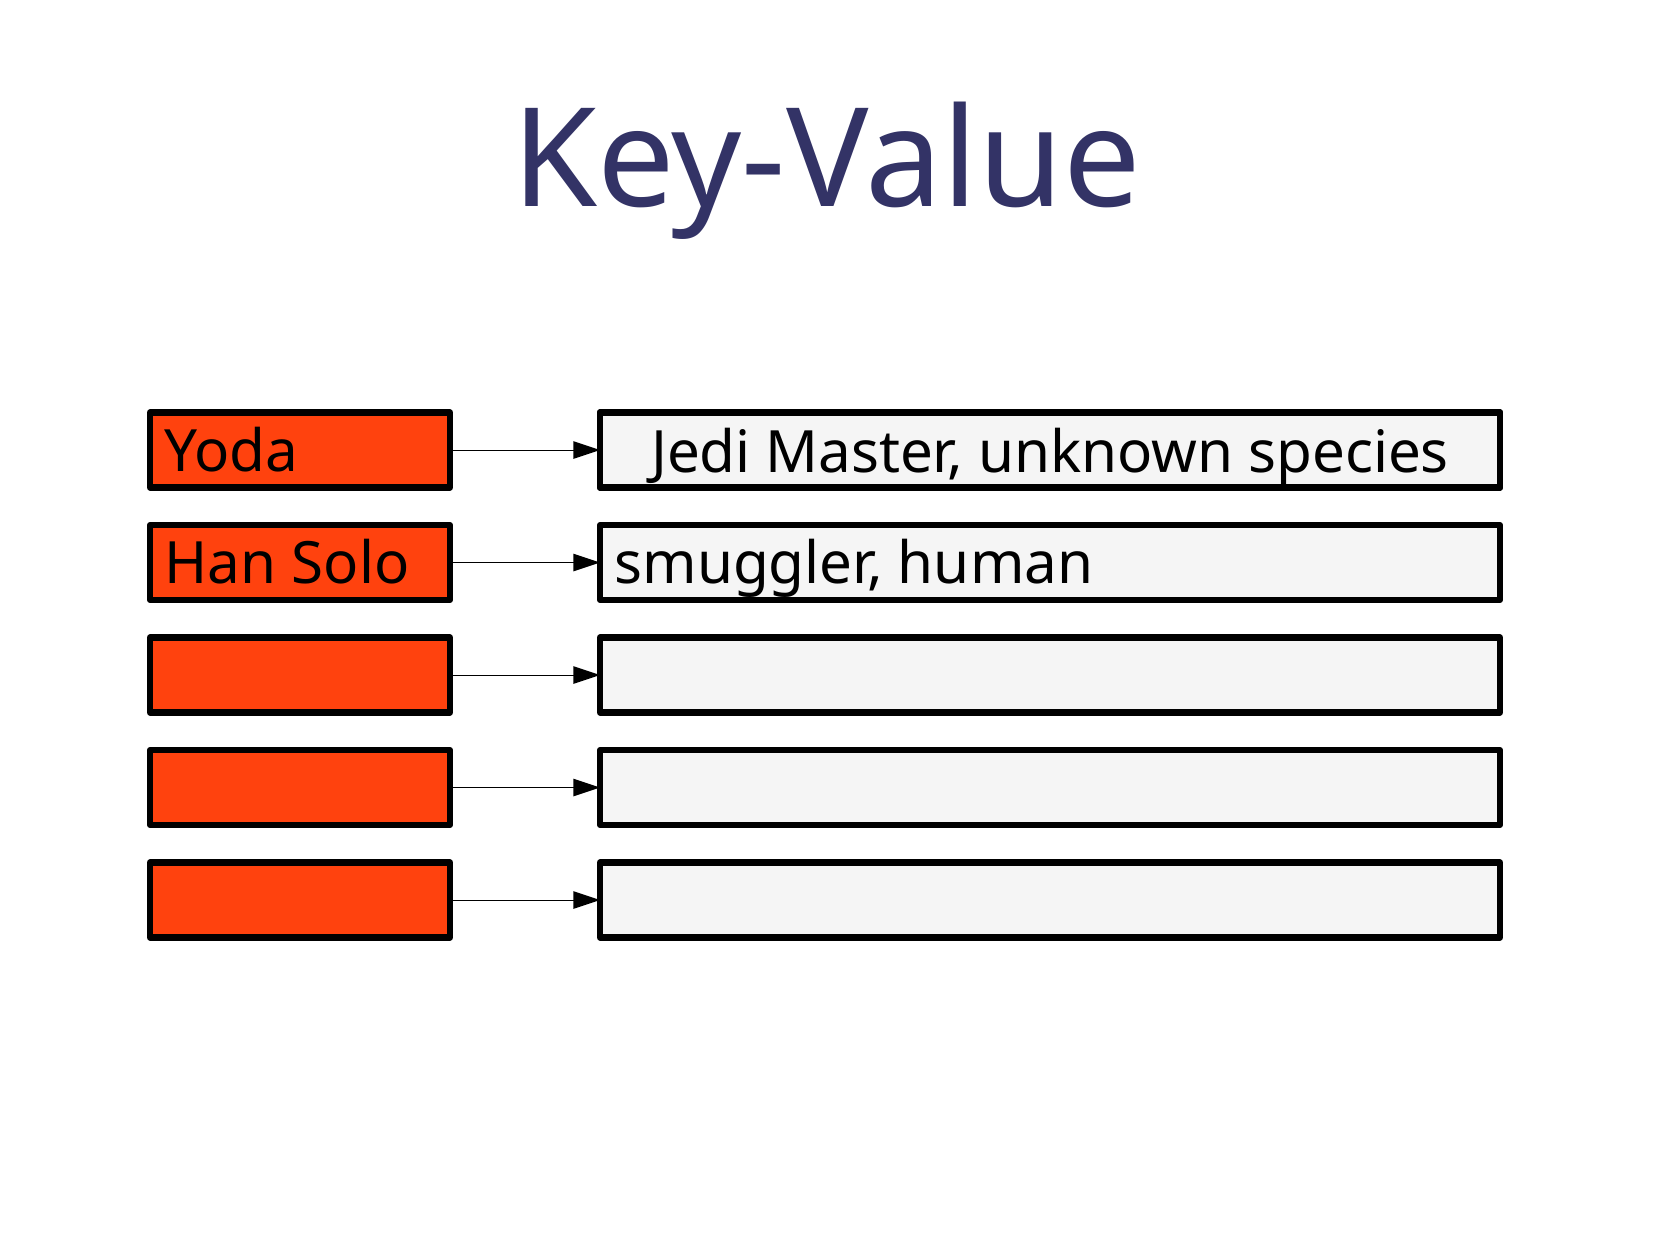

# Key-Value
Yoda
Jedi Master, unknown species
Han Solo
smuggler, human